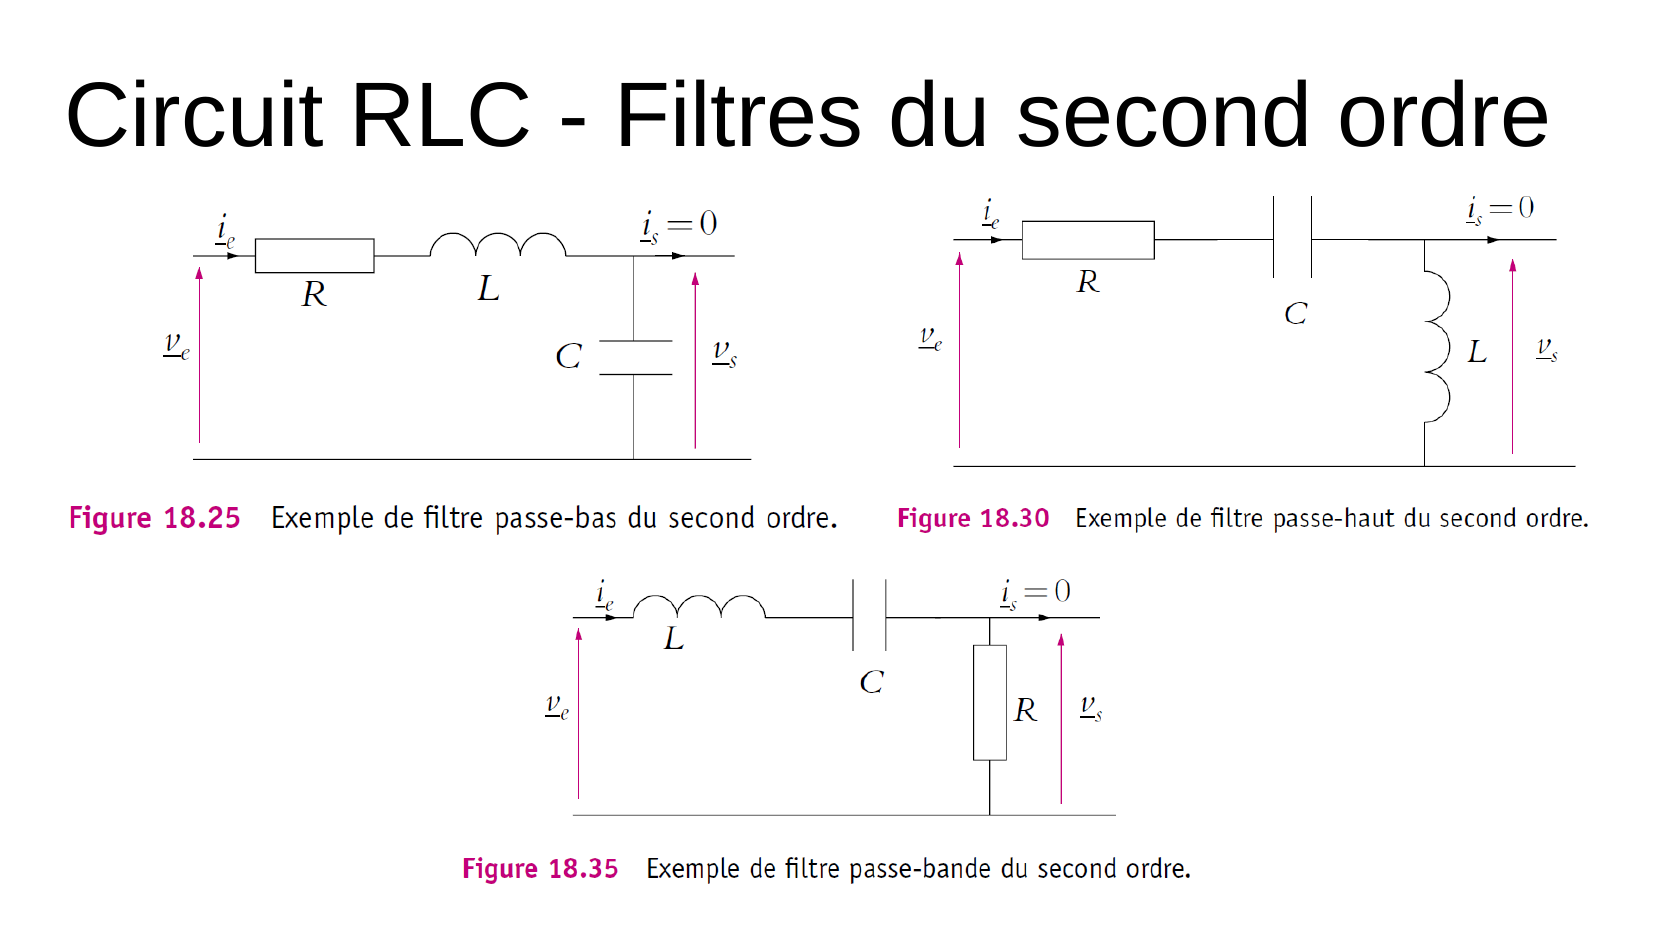

# Circuit RLC - Filtres du second ordre